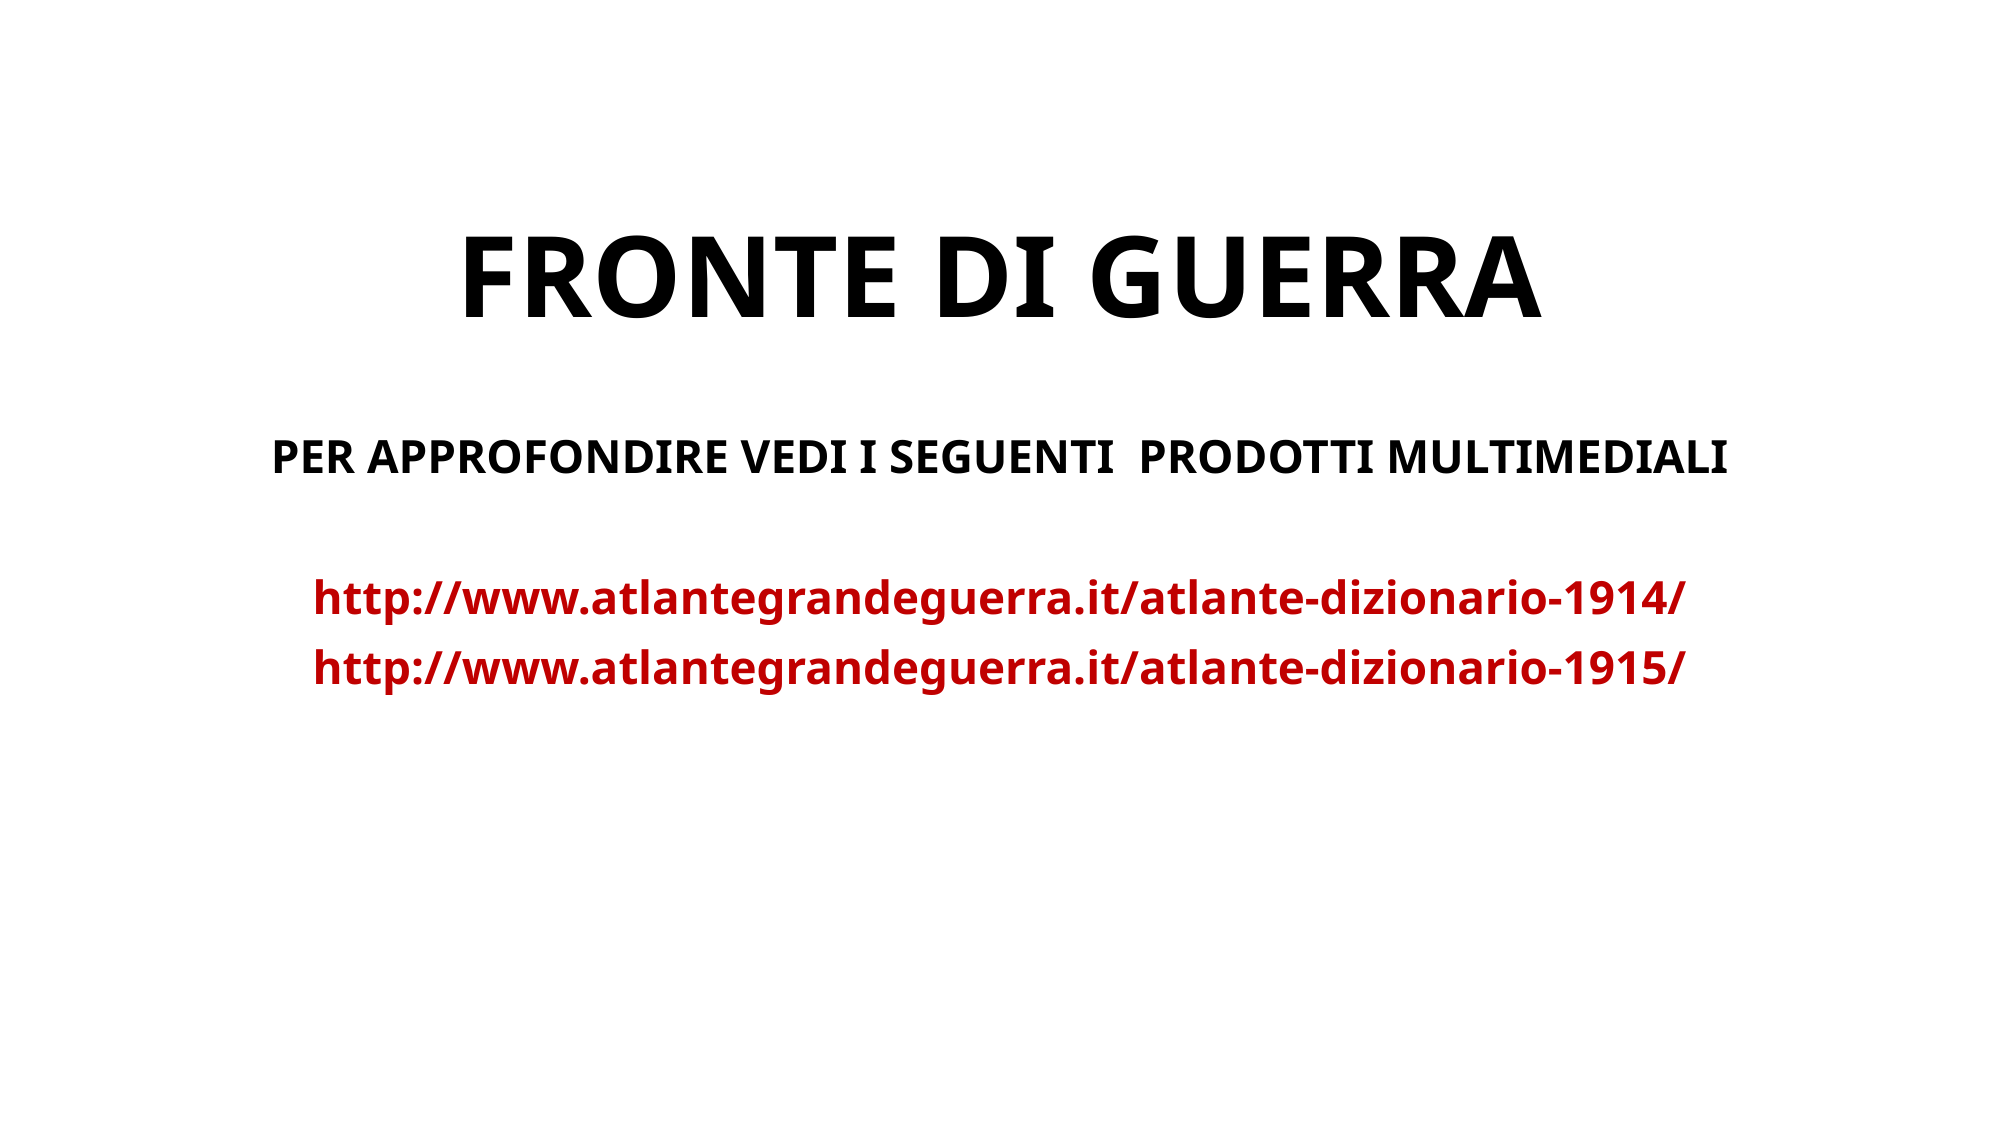

# FRONTE DI GUERRA
PER APPROFONDIRE VEDI I SEGUENTI PRODOTTI MULTIMEDIALI
http://www.atlantegrandeguerra.it/atlante-dizionario-1914/
http://www.atlantegrandeguerra.it/atlante-dizionario-1915/